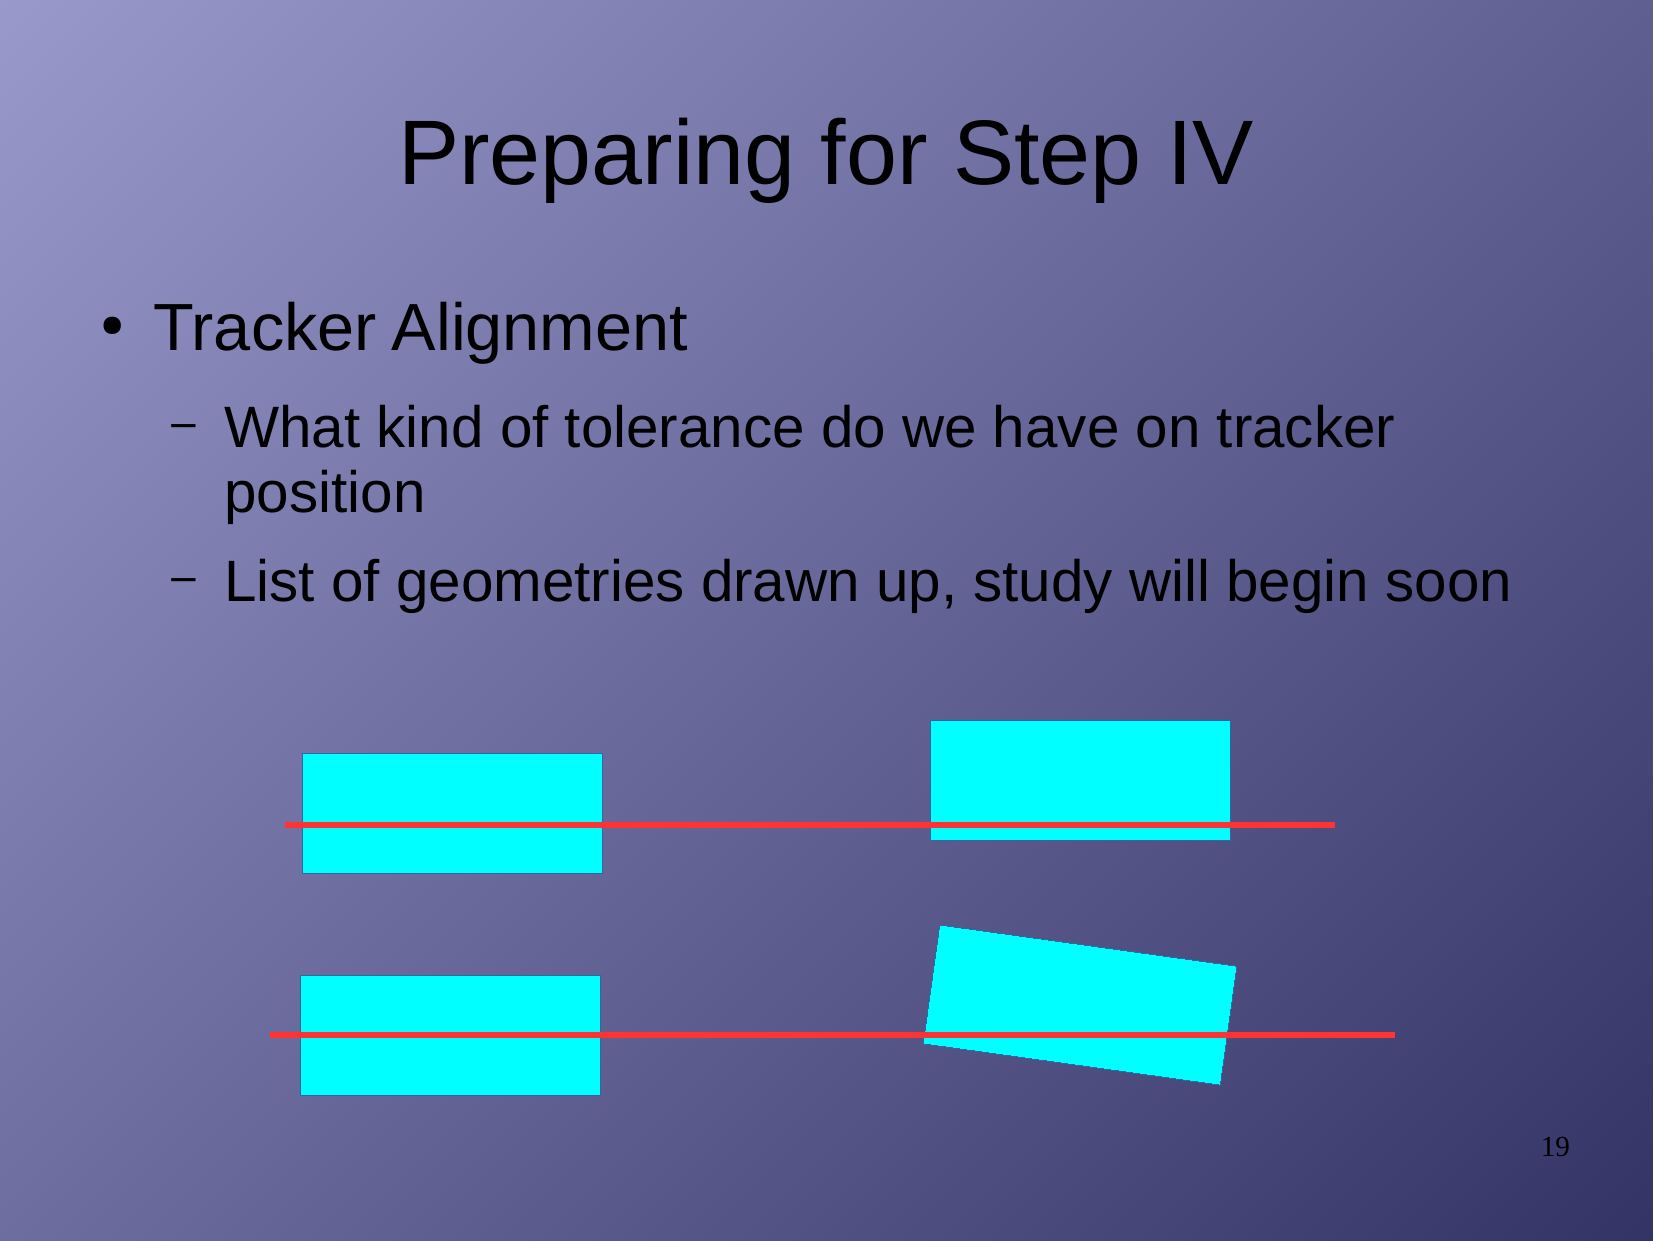

# Preparing for Step IV
Tracker Alignment
What kind of tolerance do we have on tracker position
List of geometries drawn up, study will begin soon
19